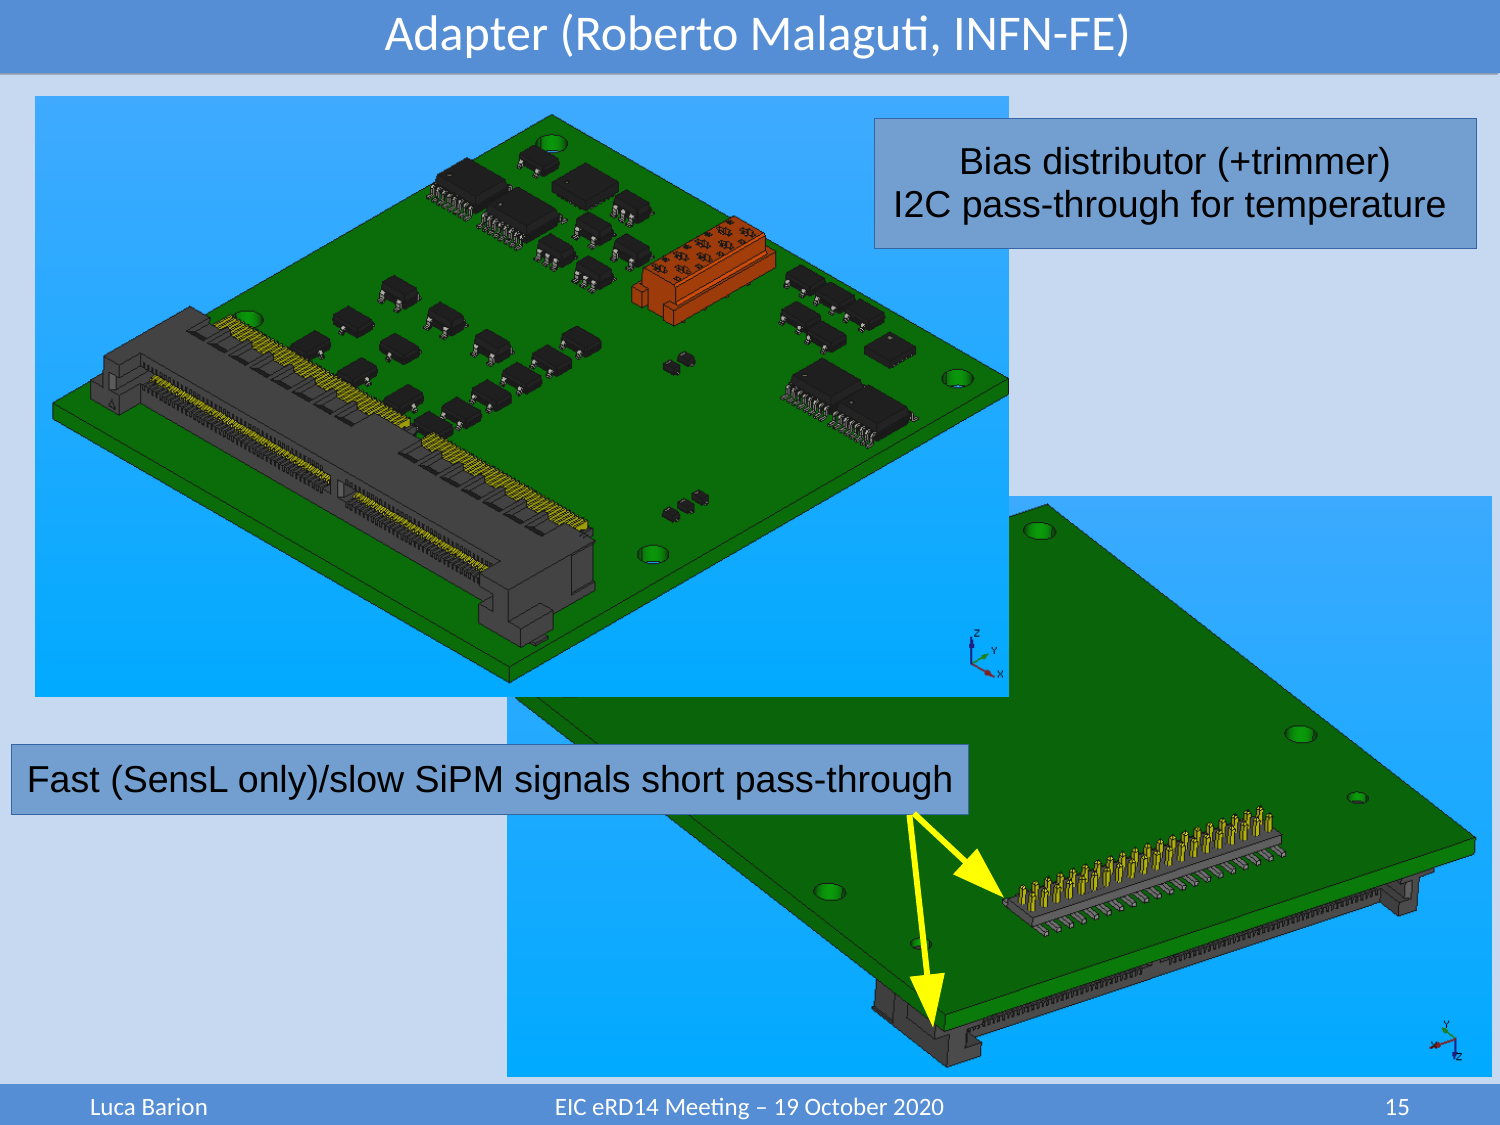

Adapter (Roberto Malaguti, INFN-FE)
Bias distributor (+trimmer)
I2C pass-through for temperature
Fast (SensL only)/slow SiPM signals short pass-through
Luca Barion
EIC eRD14 Meeting – 19 October 2020